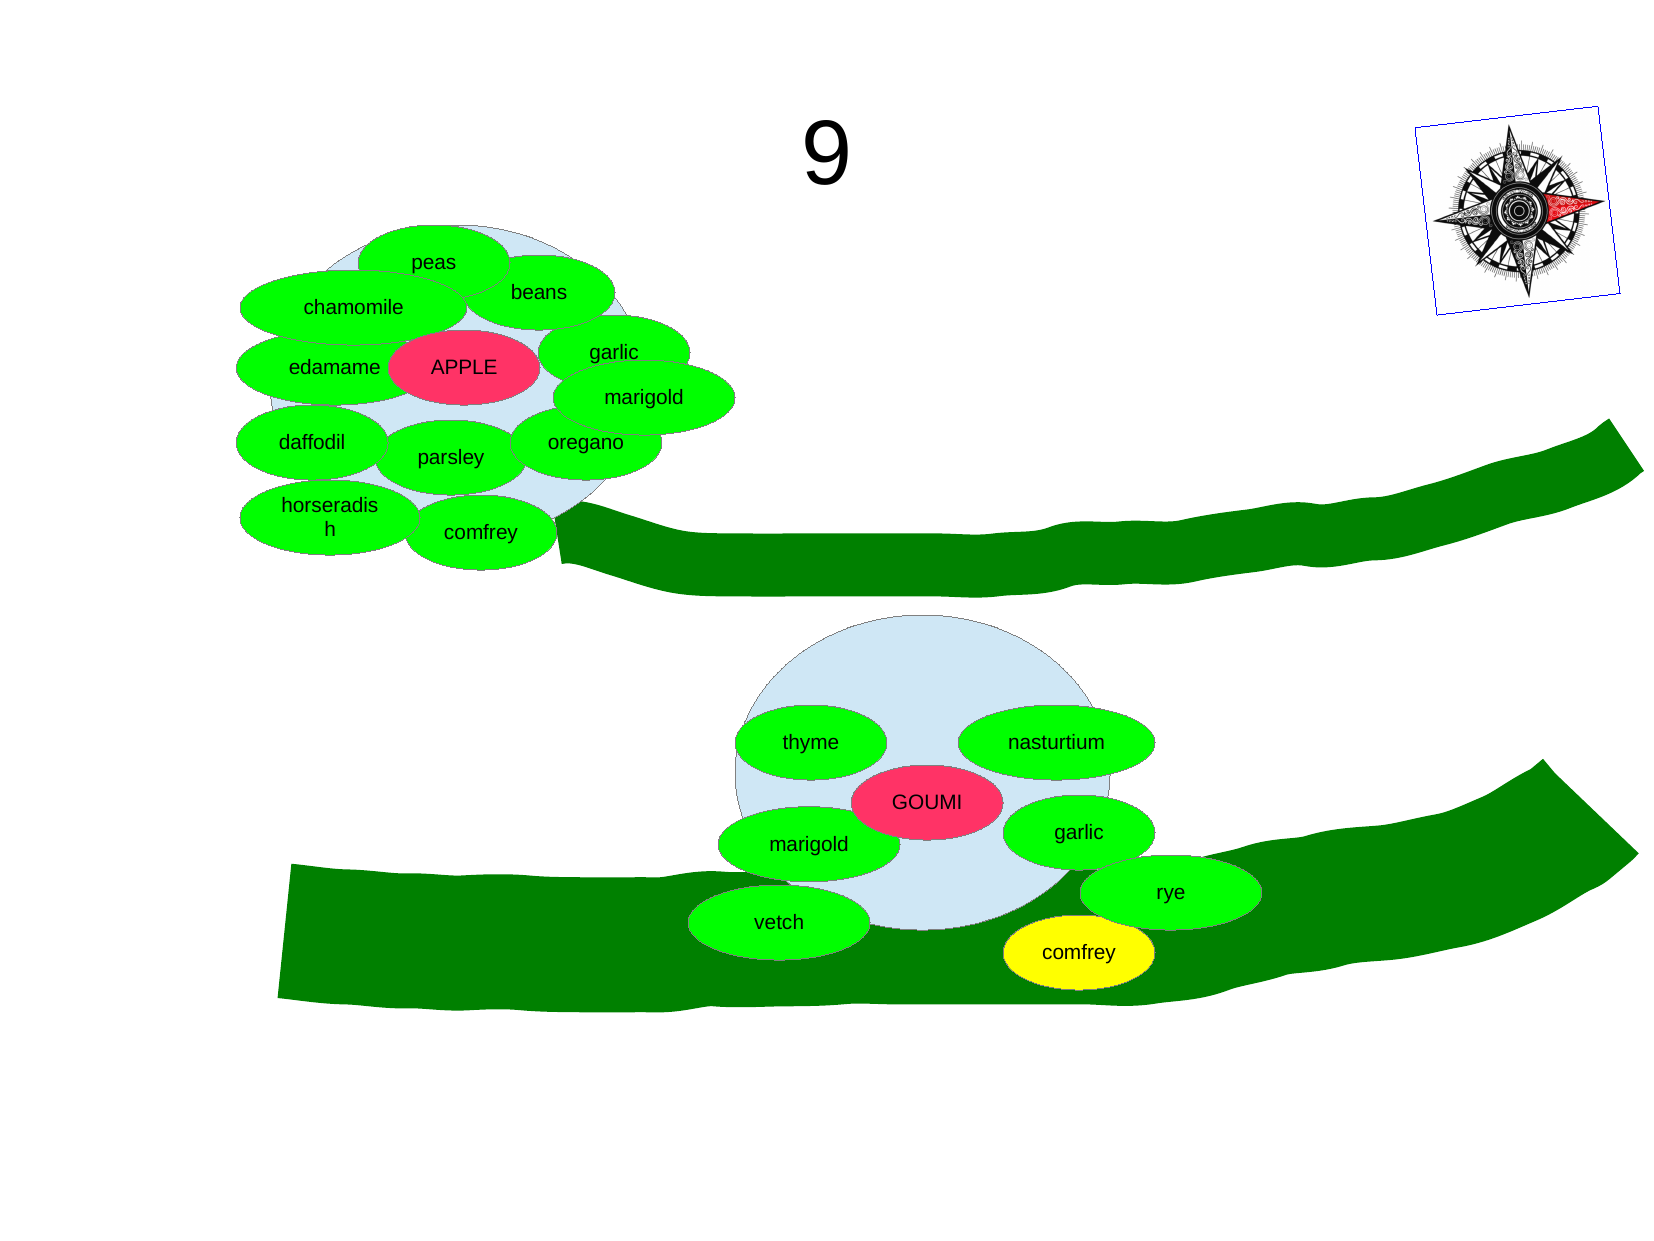

# 9
peas
beans
chamomile
garlic
edamame
APPLE
marigold
daffodil
oregano
parsley
horseradish
comfrey
thyme
nasturtium
GOUMI
garlic
marigold
rye
vetch
comfrey